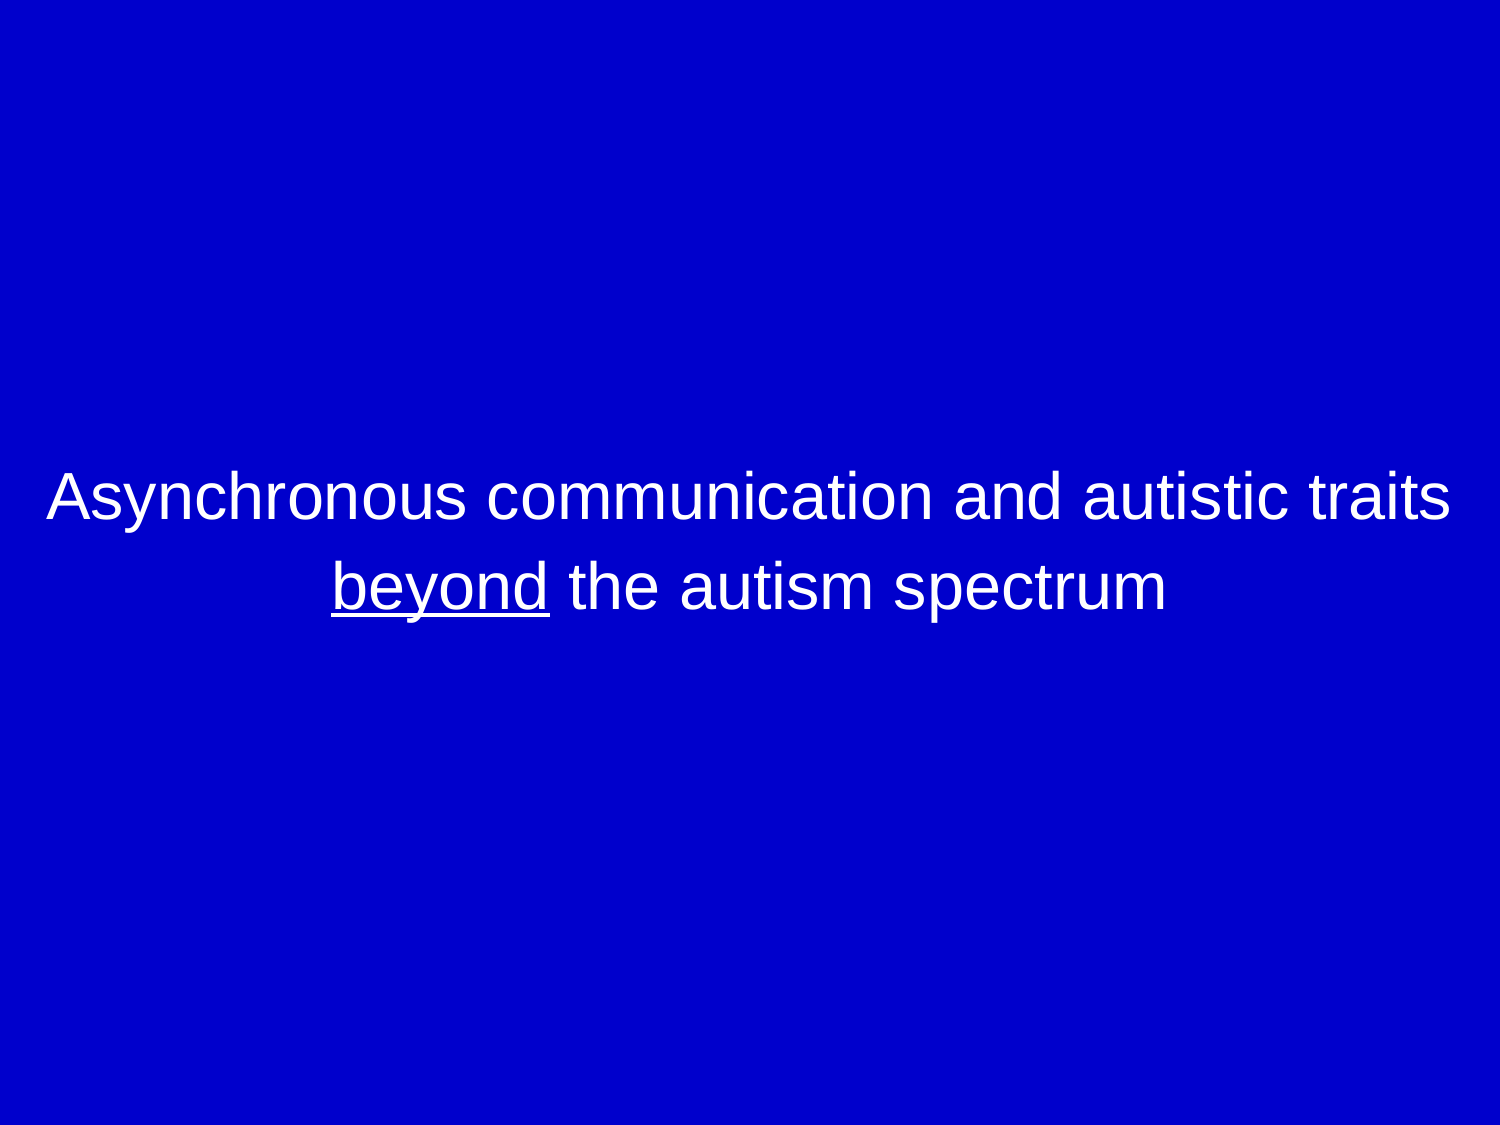

# Asynchronous communication and autistic traits beyond the autism spectrum